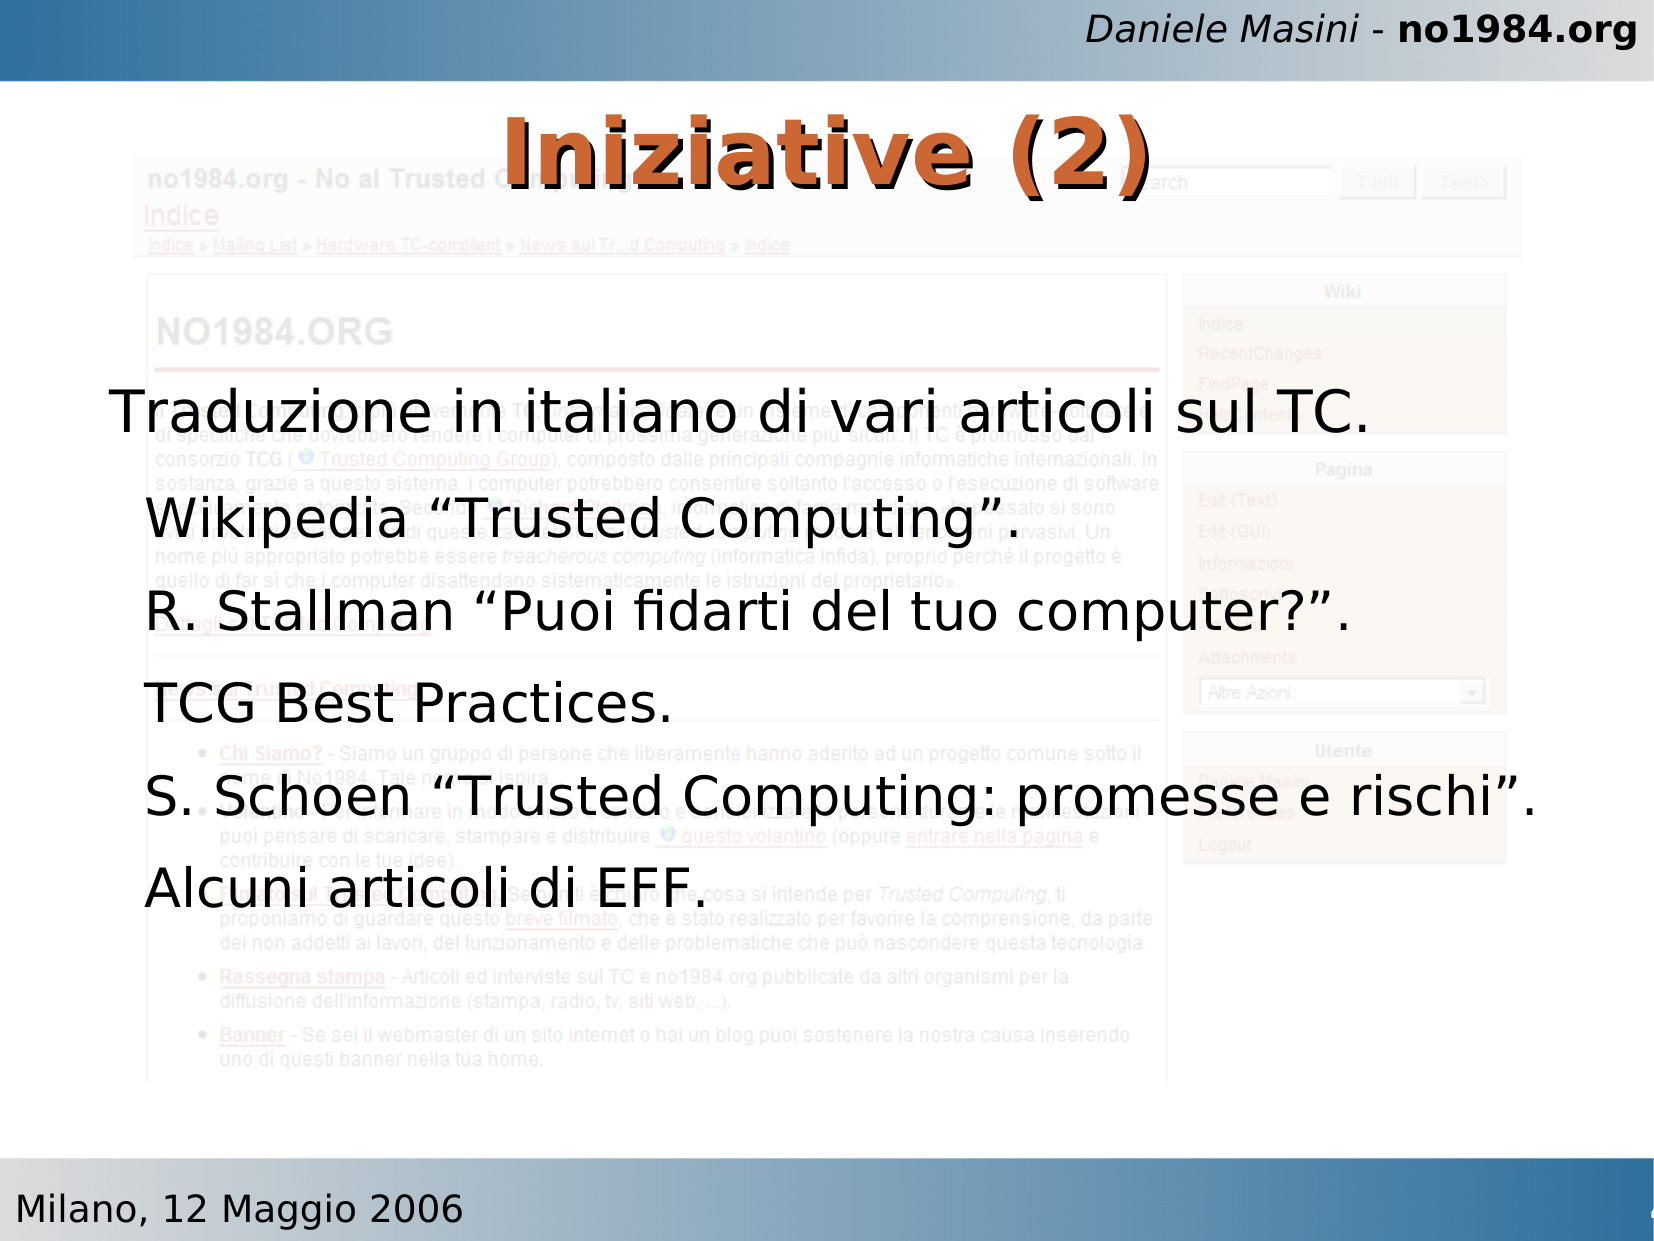

Daniele Masini - no1984.org
# Iniziative (2)
Traduzione in italiano di vari articoli sul TC.
Wikipedia “Trusted Computing”.
R. Stallman “Puoi fidarti del tuo computer?”.
TCG Best Practices.
S. Schoen “Trusted Computing: promesse e rischi”.
Alcuni articoli di EFF.
Milano, 12 Maggio 2006